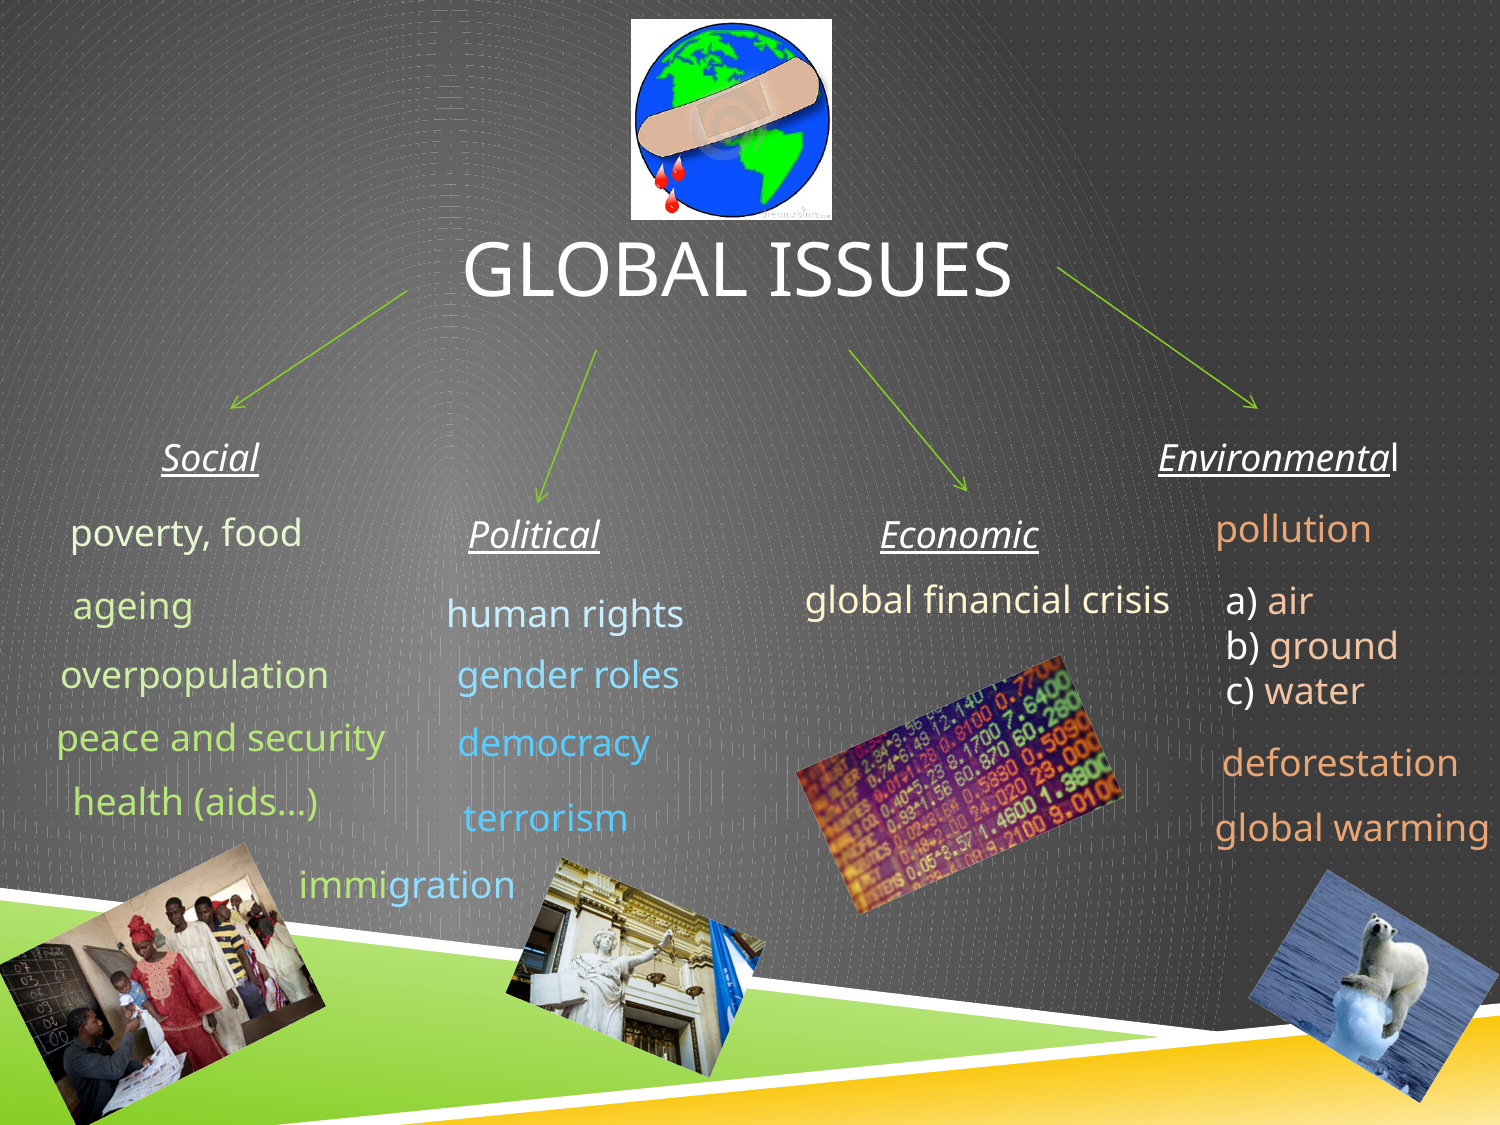

# GLOBAL ISSUES
Social
Environmental
pollution
poverty, food
Political
Economic
global financial crisis
a) air
b) ground
c) water
ageing
human rights
overpopulation
gender roles
peace and security
democracy
deforestation
health (aids…)
terrorism
global warming
immigration